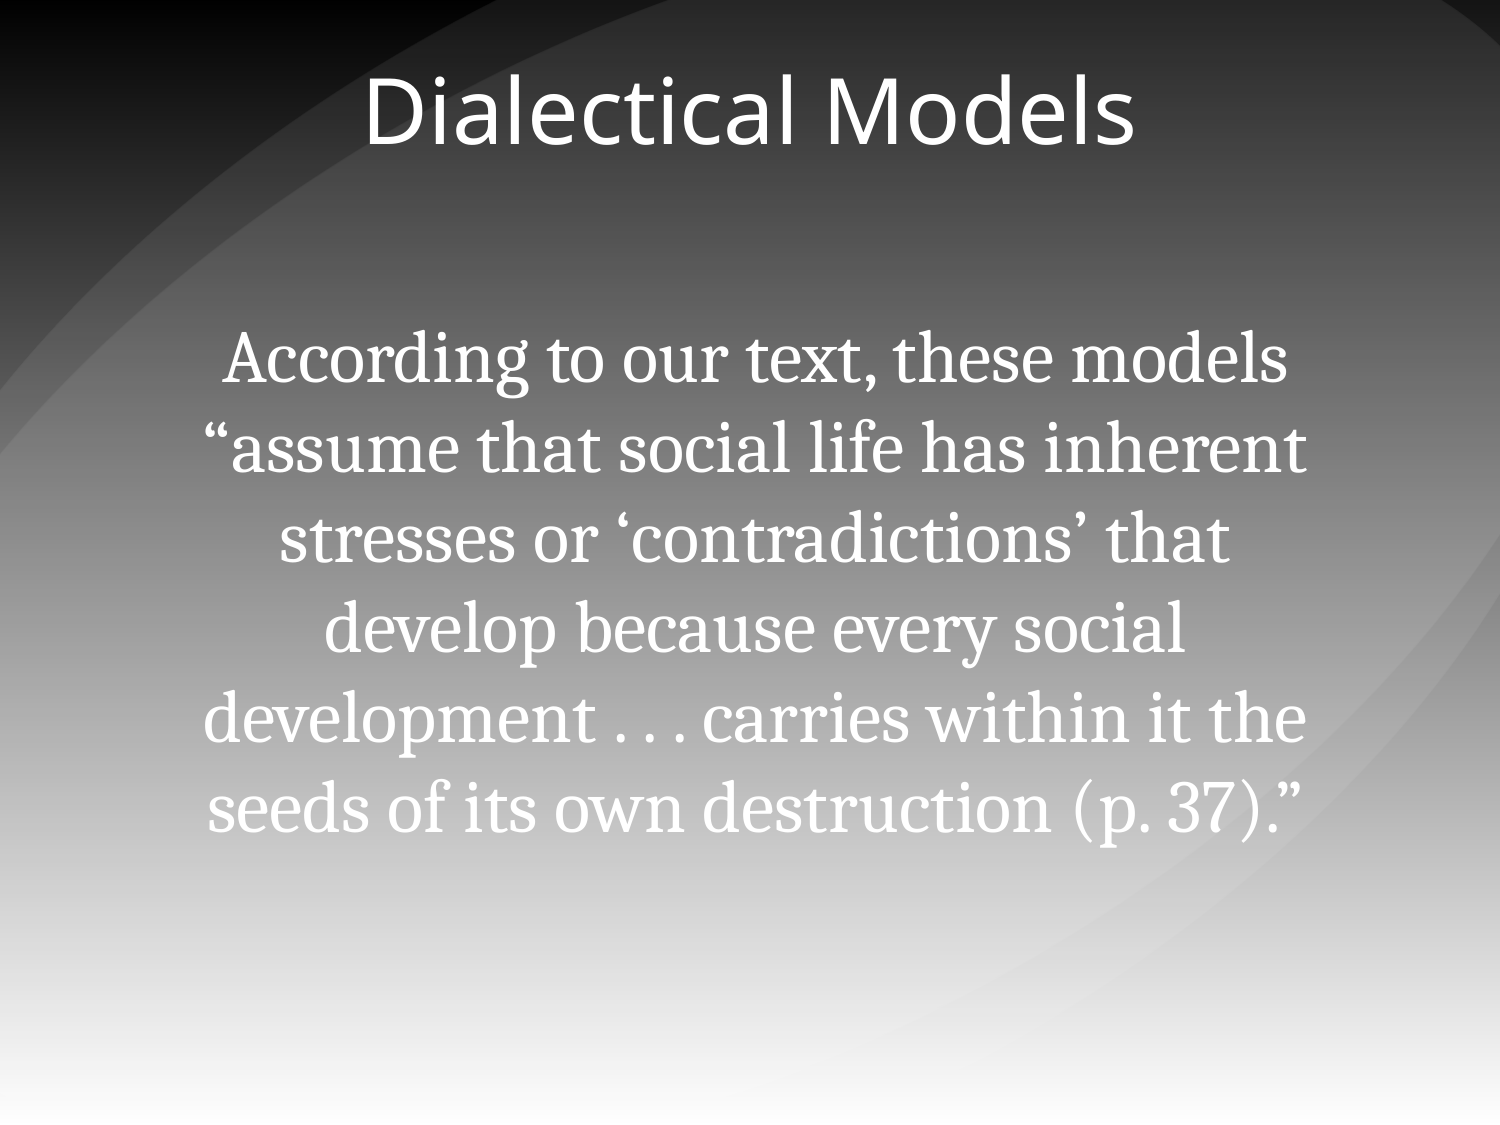

# Dialectical Models
According to our text, these models “assume that social life has inherent stresses or ‘contradictions’ that develop because every social development . . . carries within it the seeds of its own destruction (p. 37).”